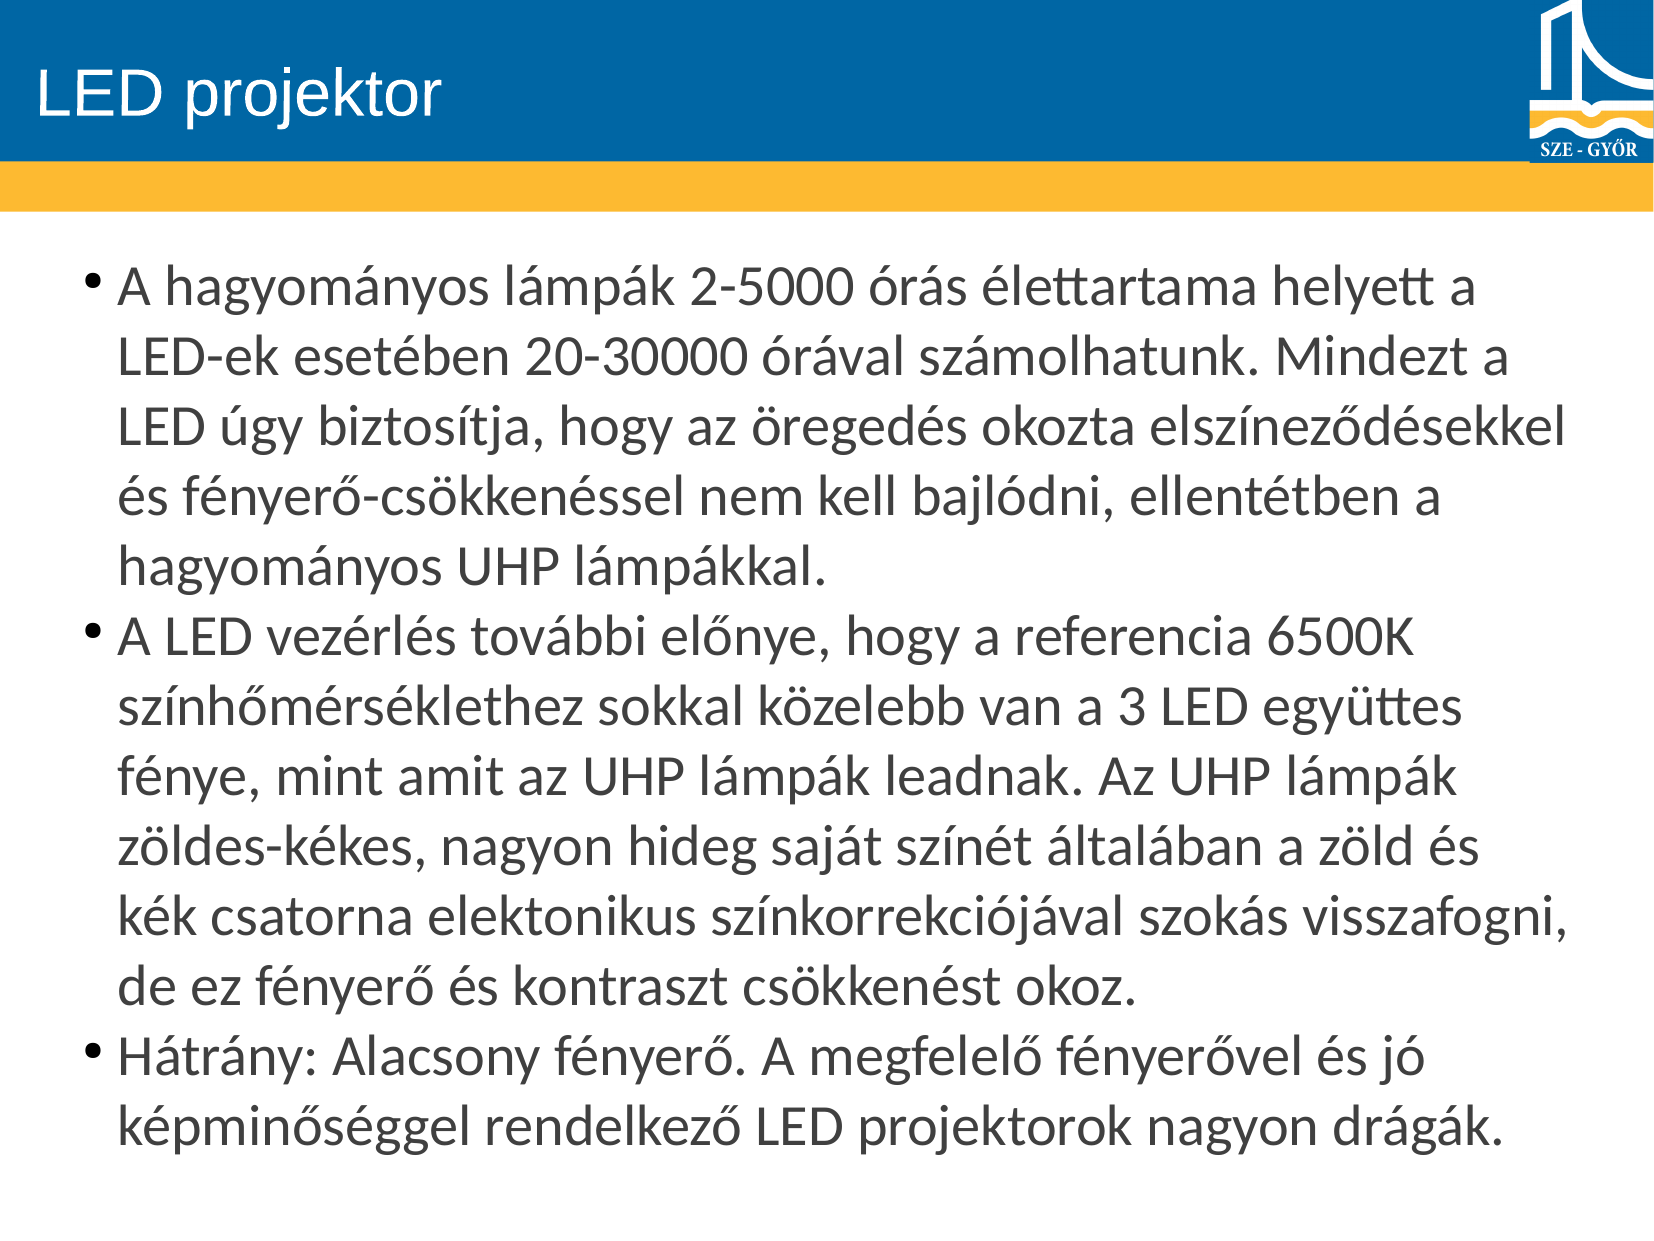

LED projektor
A hagyományos lámpák 2-5000 órás élettartama helyett a LED-ek esetében 20-30000 órával számolhatunk. Mindezt a LED úgy biztosítja, hogy az öregedés okozta elszíneződésekkel és fényerő-csökkenéssel nem kell bajlódni, ellentétben a hagyományos UHP lámpákkal.
A LED vezérlés további előnye, hogy a referencia 6500K színhőmérséklethez sokkal közelebb van a 3 LED együttes fénye, mint amit az UHP lámpák leadnak. Az UHP lámpák zöldes-kékes, nagyon hideg saját színét általában a zöld és kék csatorna elektonikus színkorrekciójával szokás visszafogni, de ez fényerő és kontraszt csökkenést okoz.
Hátrány: Alacsony fényerő. A megfelelő fényerővel és jó képminőséggel rendelkező LED projektorok nagyon drágák.